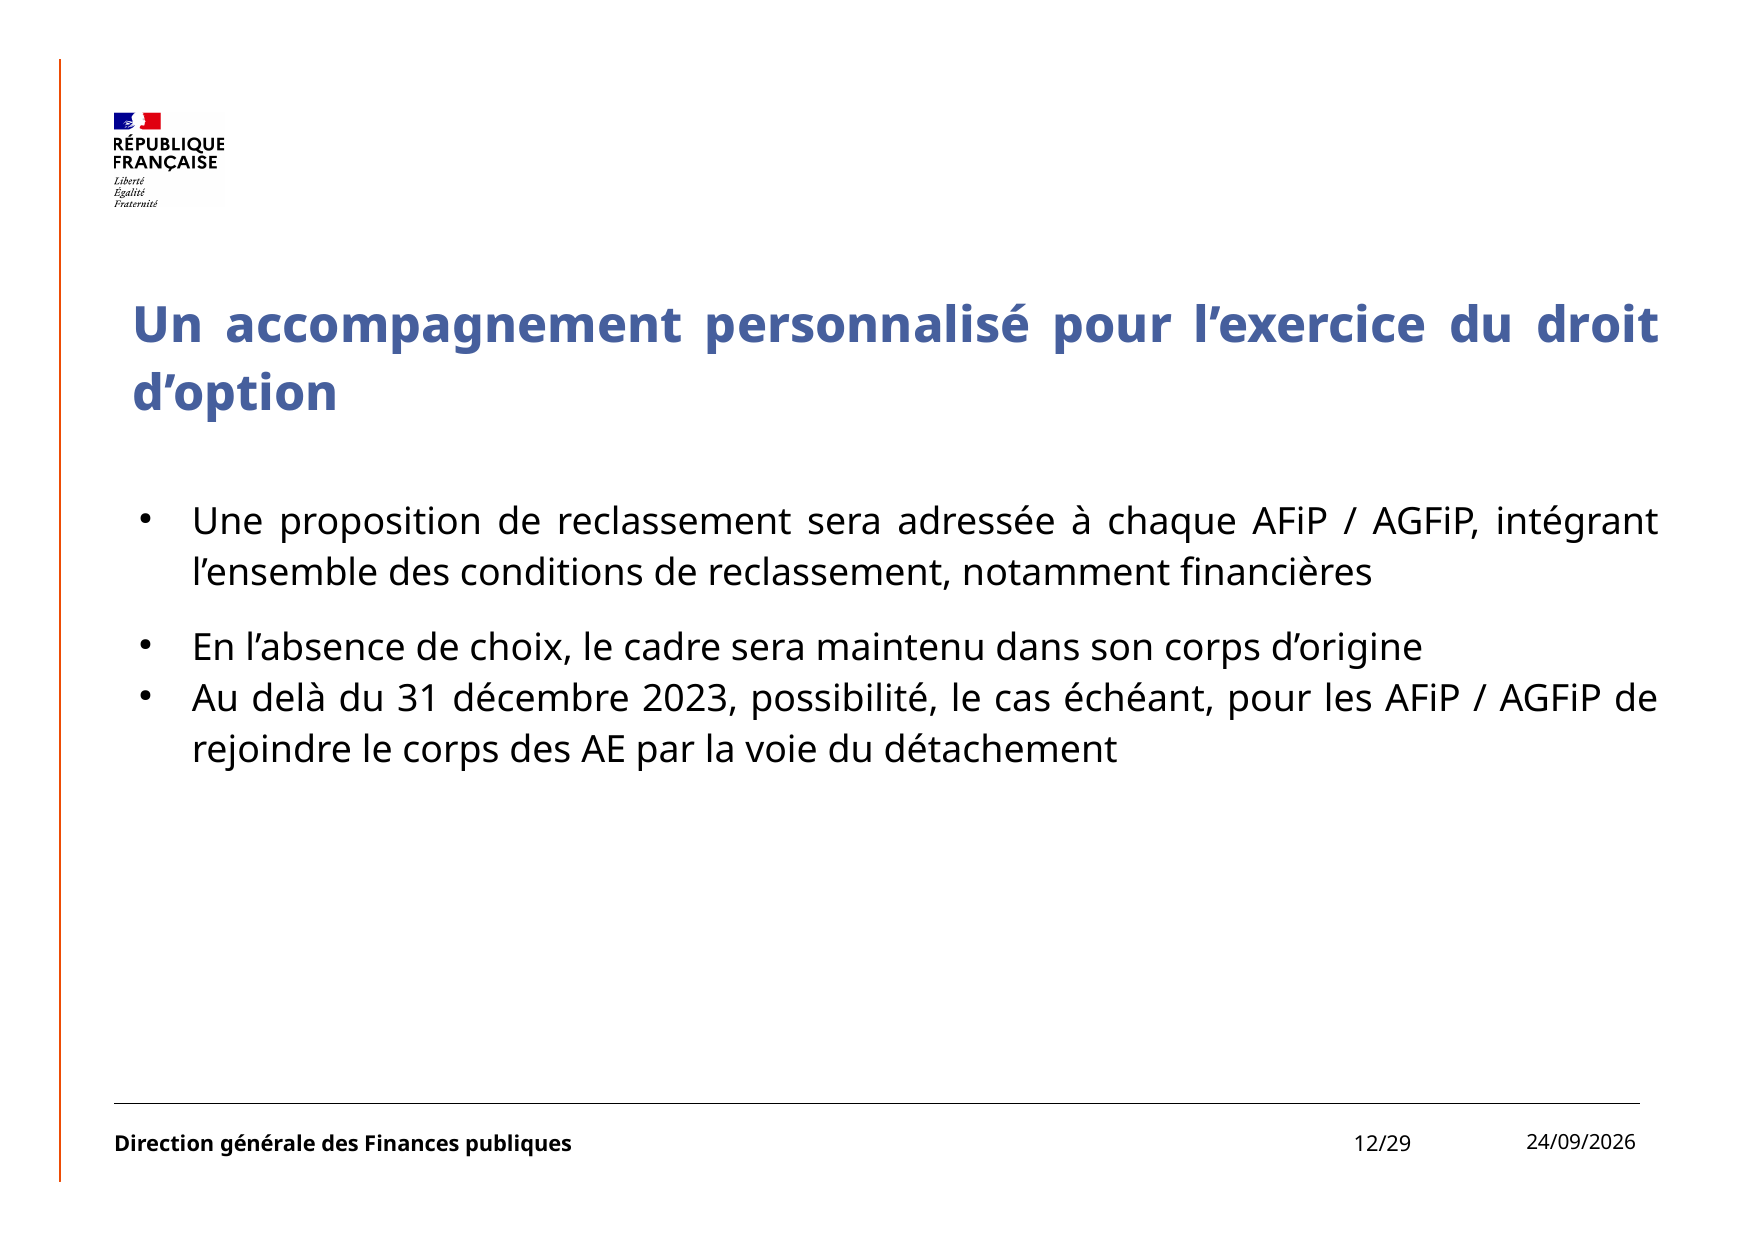

Un accompagnement personnalisé pour l’exercice du droit d’option
Une proposition de reclassement sera adressée à chaque AFiP / AGFiP, intégrant l’ensemble des conditions de reclassement, notamment financières
En l’absence de choix, le cadre sera maintenu dans son corps d’origine
Au delà du 31 décembre 2023, possibilité, le cas échéant, pour les AFiP / AGFiP de rejoindre le corps des AE par la voie du détachement